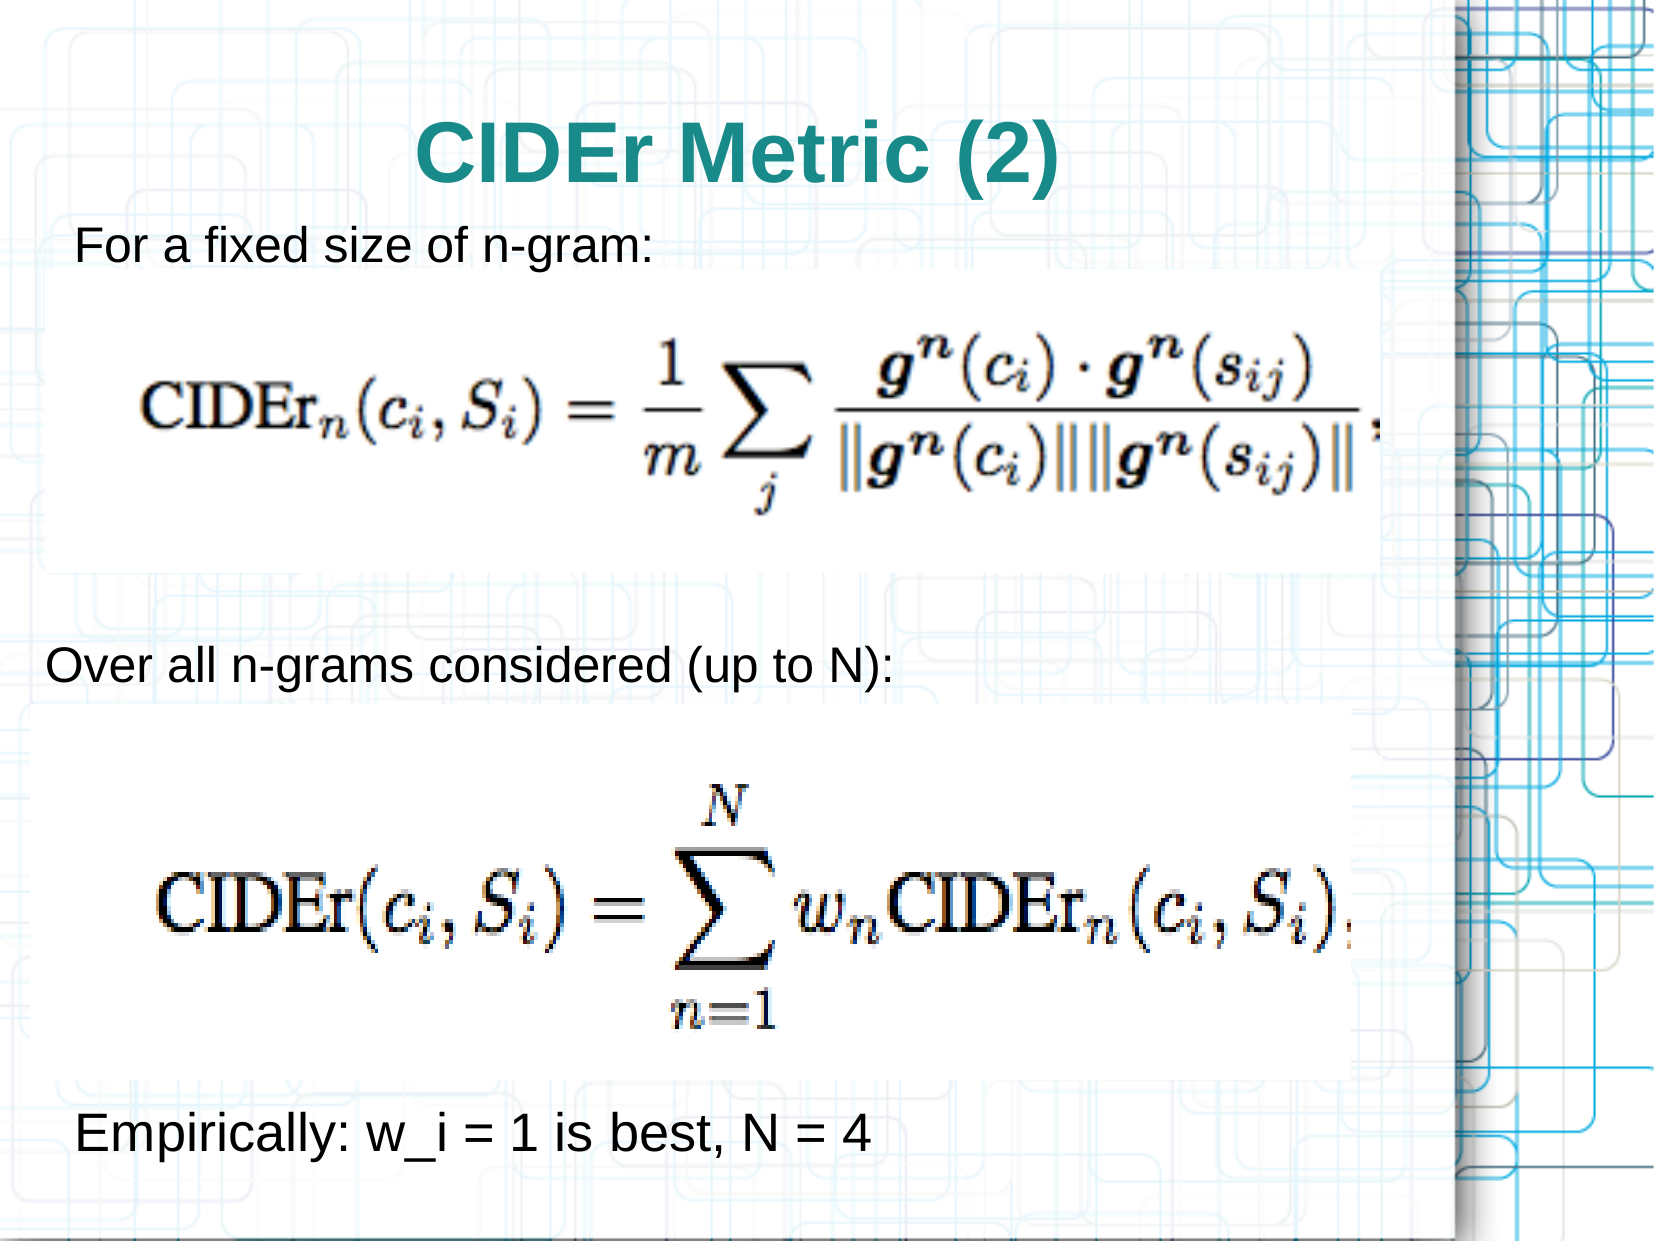

# CIDEr Metric (2)
For a fixed size of n-gram:
Over all n-grams considered (up to N):
Empirically: w_i = 1 is best, N = 4